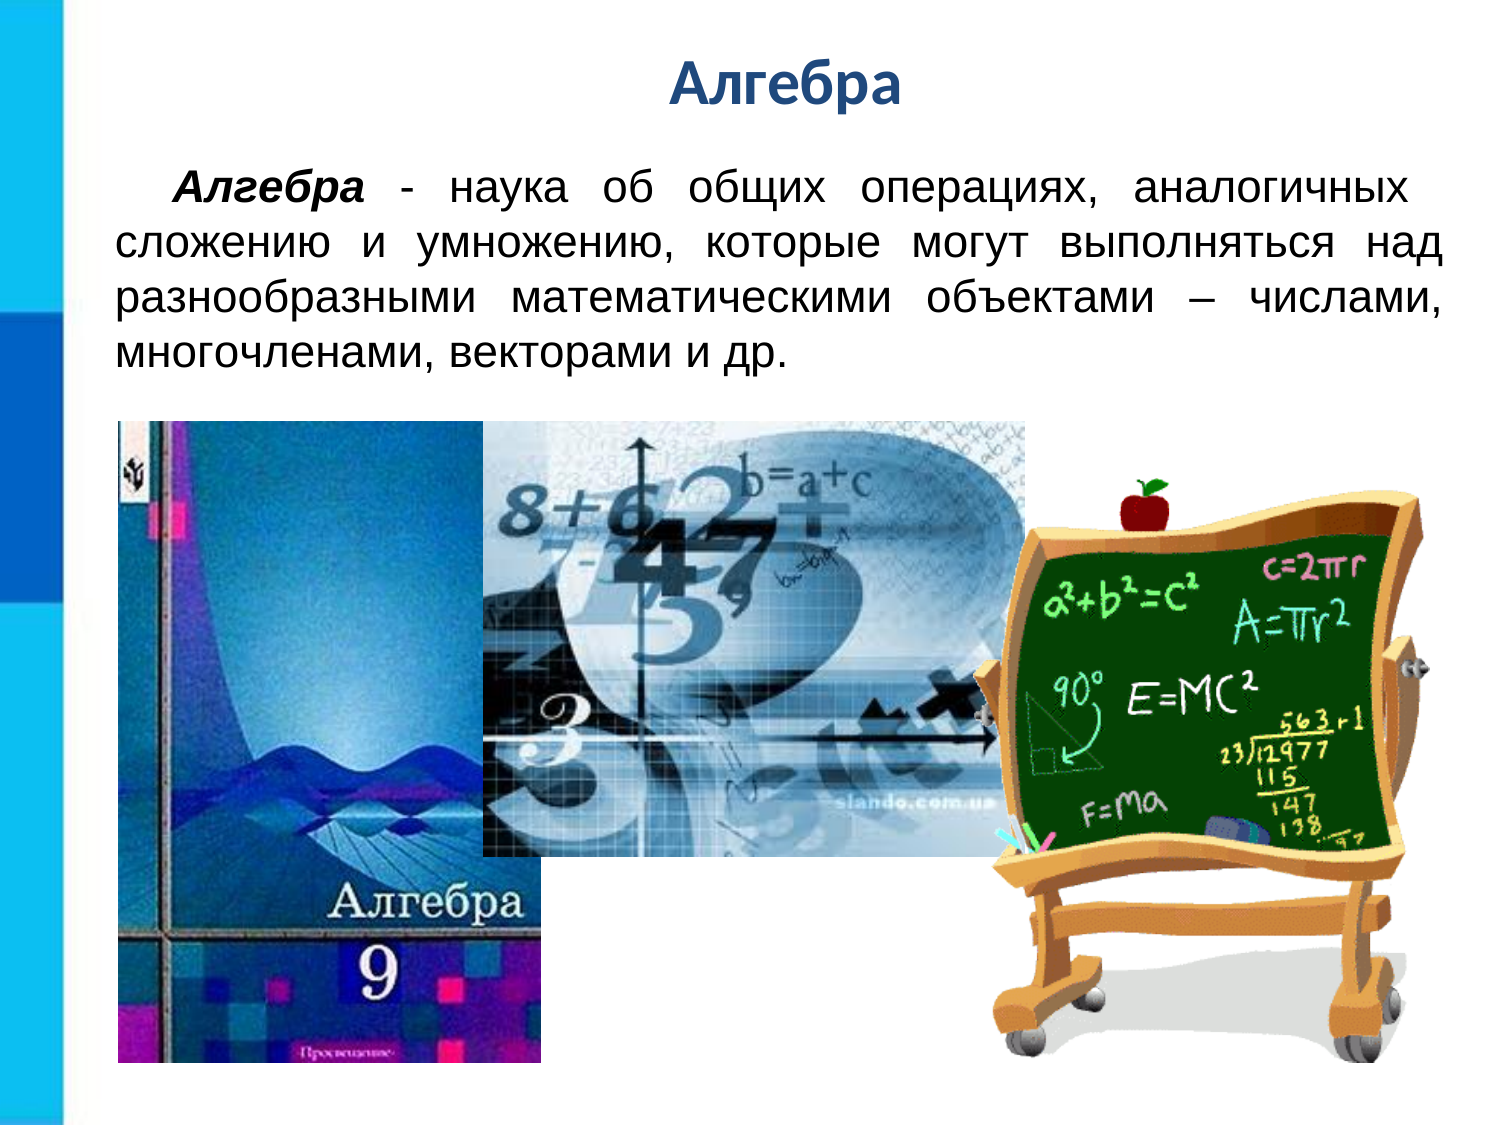

Алгебра
Алгебра - наука об общих операциях, аналогичных сложению и умножению, которые могут выполняться над разнообразными математическими объектами – числами, многочленами, векторами и др.